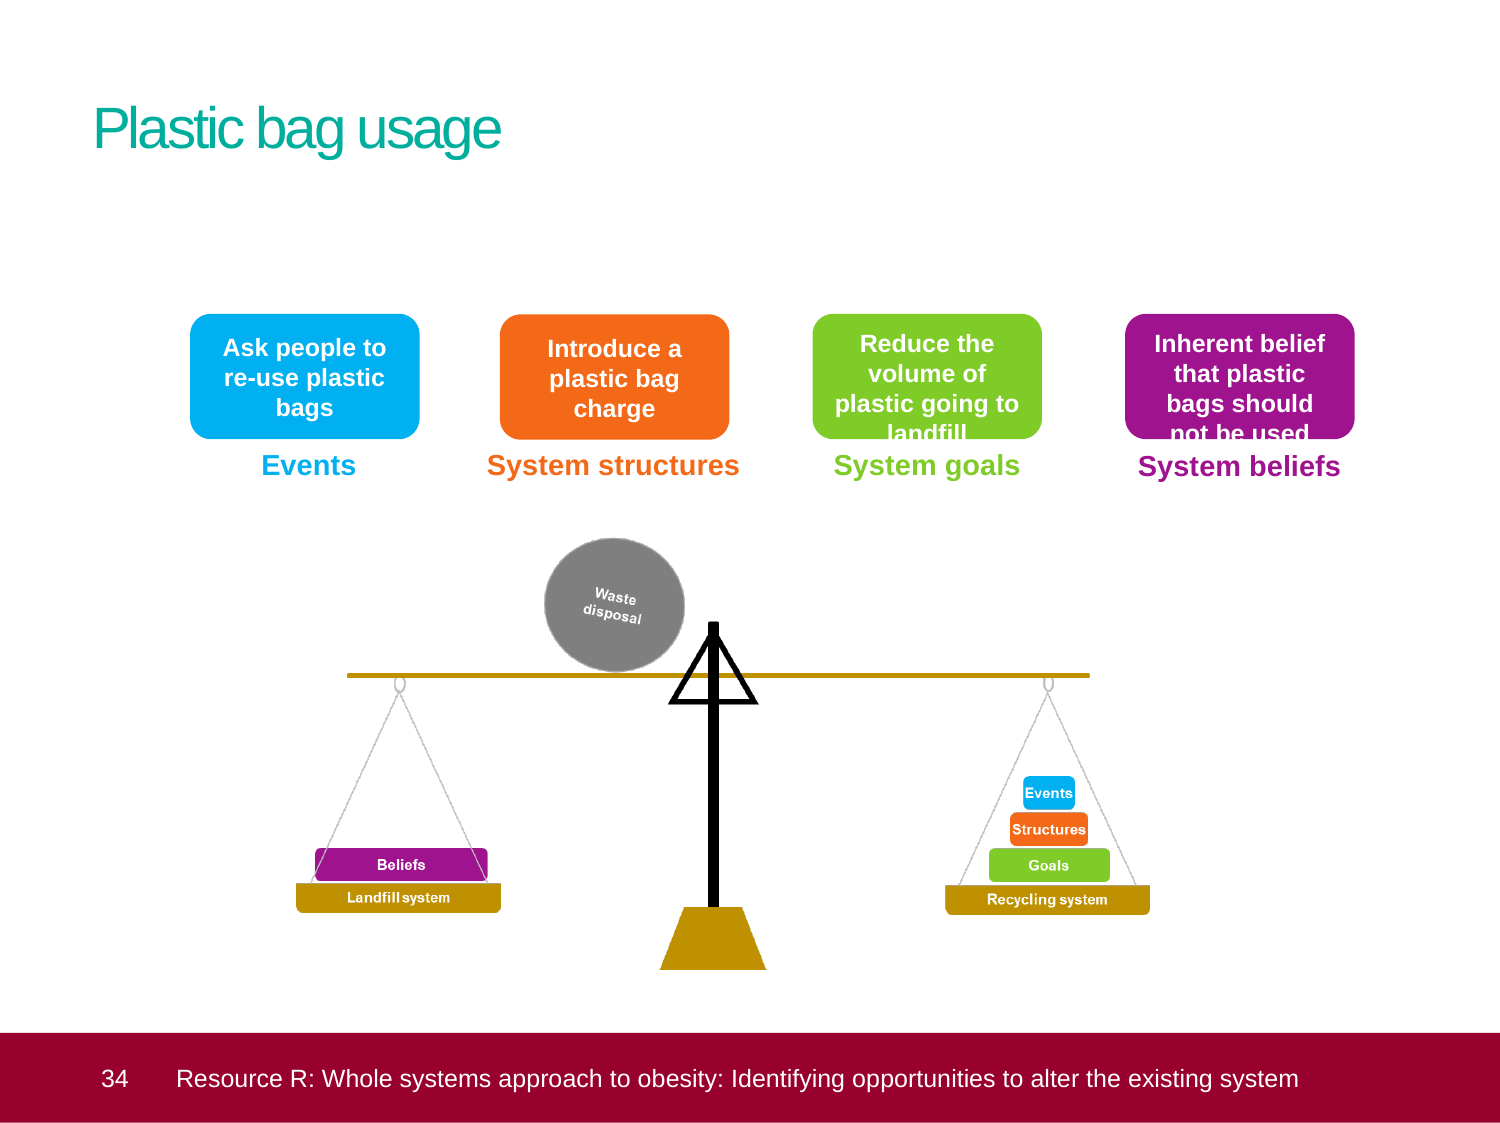

# Plastic bag usage
Ask people to re-use plastic bags
Reduce the volume of plastic going to landfill
Inherent belief that plastic bags should not be used
Introduce a plastic bag charge
Events
System structures
System goals
System beliefs
 34
Resource R: Whole systems approach to obesity: Identifying opportunities to alter the existing system